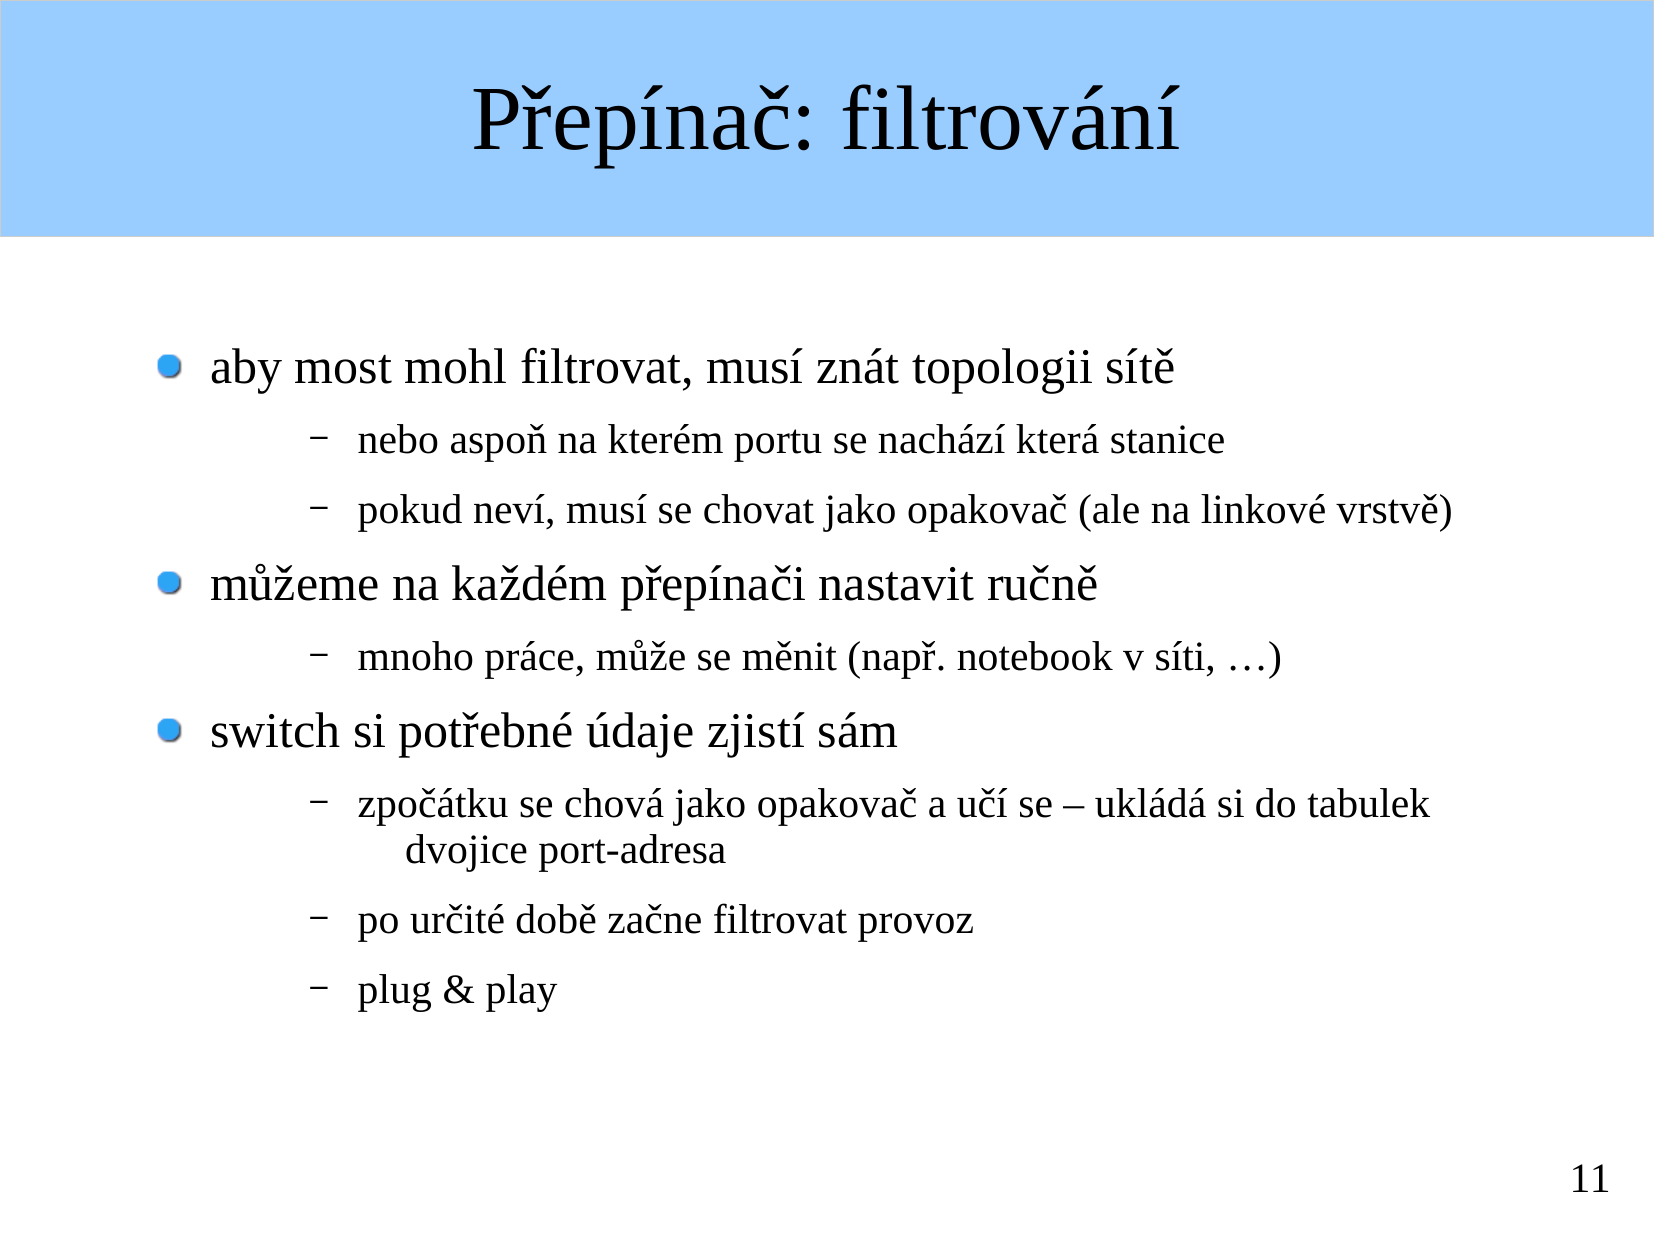

# Přepínač: filtrování
aby most mohl filtrovat, musí znát topologii sítě
nebo aspoň na kterém portu se nachází která stanice
pokud neví, musí se chovat jako opakovač (ale na linkové vrstvě)
můžeme na každém přepínači nastavit ručně
mnoho práce, může se měnit (např. notebook v síti, …)
switch si potřebné údaje zjistí sám
zpočátku se chová jako opakovač a učí se – ukládá si do tabulek dvojice port-adresa
po určité době začne filtrovat provoz
plug & play